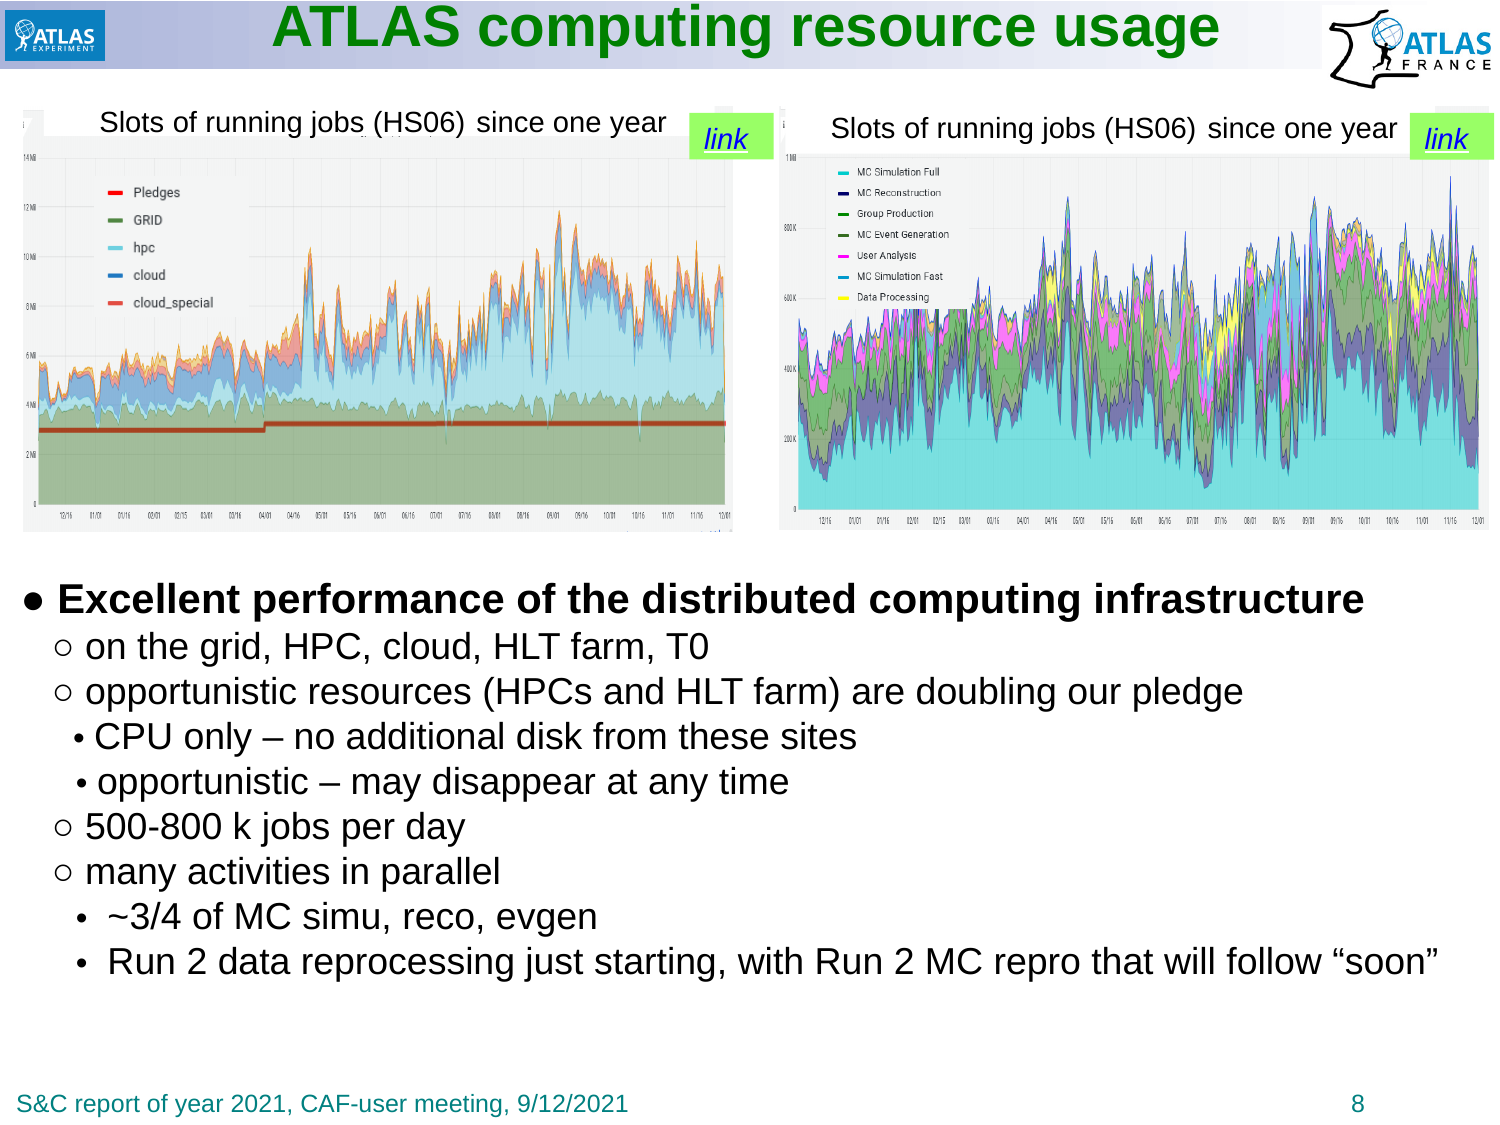

ATLAS computing resource usage
 Slots of running jobs (HS06) since one year
 Slots of running jobs (HS06) since one year
link
link
● Excellent performance of the distributed computing infrastructure
 ○ on the grid, HPC, cloud, HLT farm, T0
 ○ opportunistic resources (HPCs and HLT farm) are doubling our pledge
 • CPU only – no additional disk from these sites
 • opportunistic – may disappear at any time
 ○ 500-800 k jobs per day
 ○ many activities in parallel
 • ~3/4 of MC simu, reco, evgen
 • Run 2 data reprocessing just starting, with Run 2 MC repro that will follow “soon”